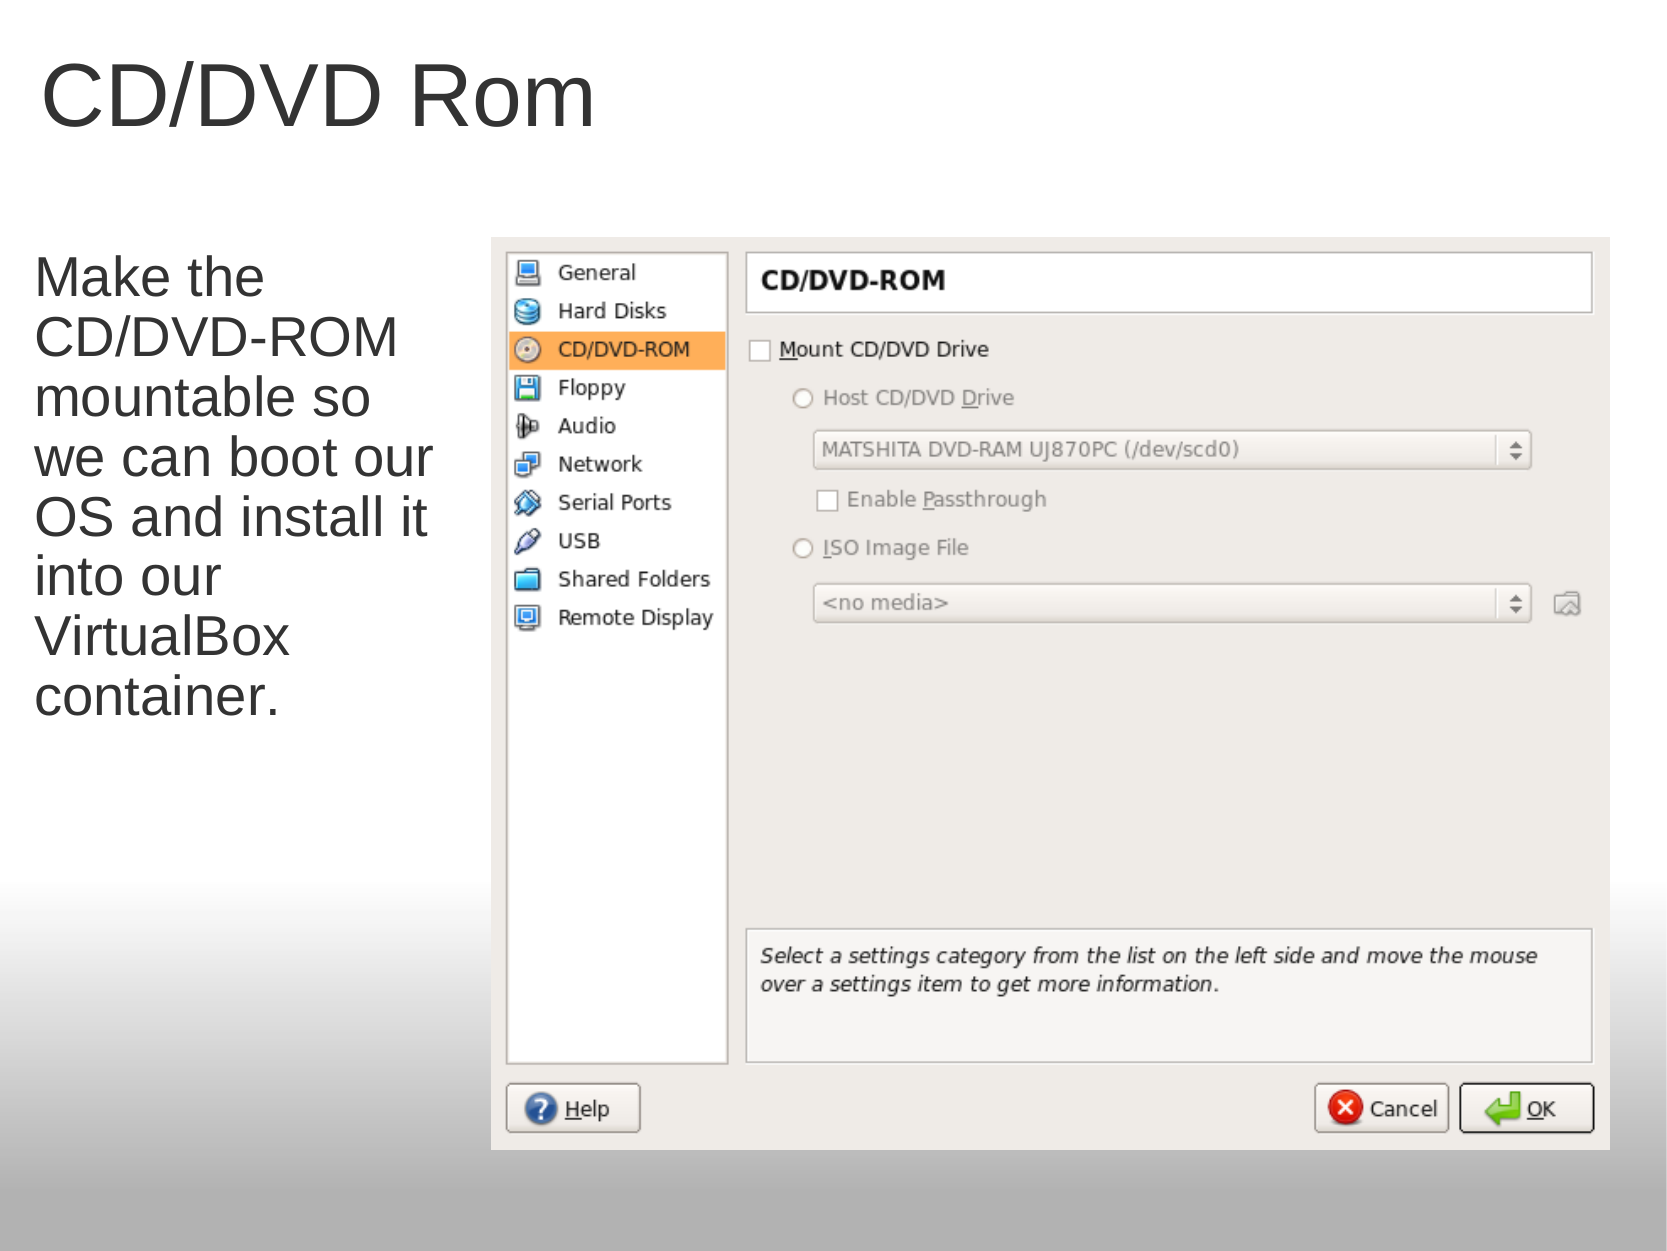

# CD/DVD Rom
Make the CD/DVD-ROM mountable so we can boot our OS and install it into our VirtualBox container.